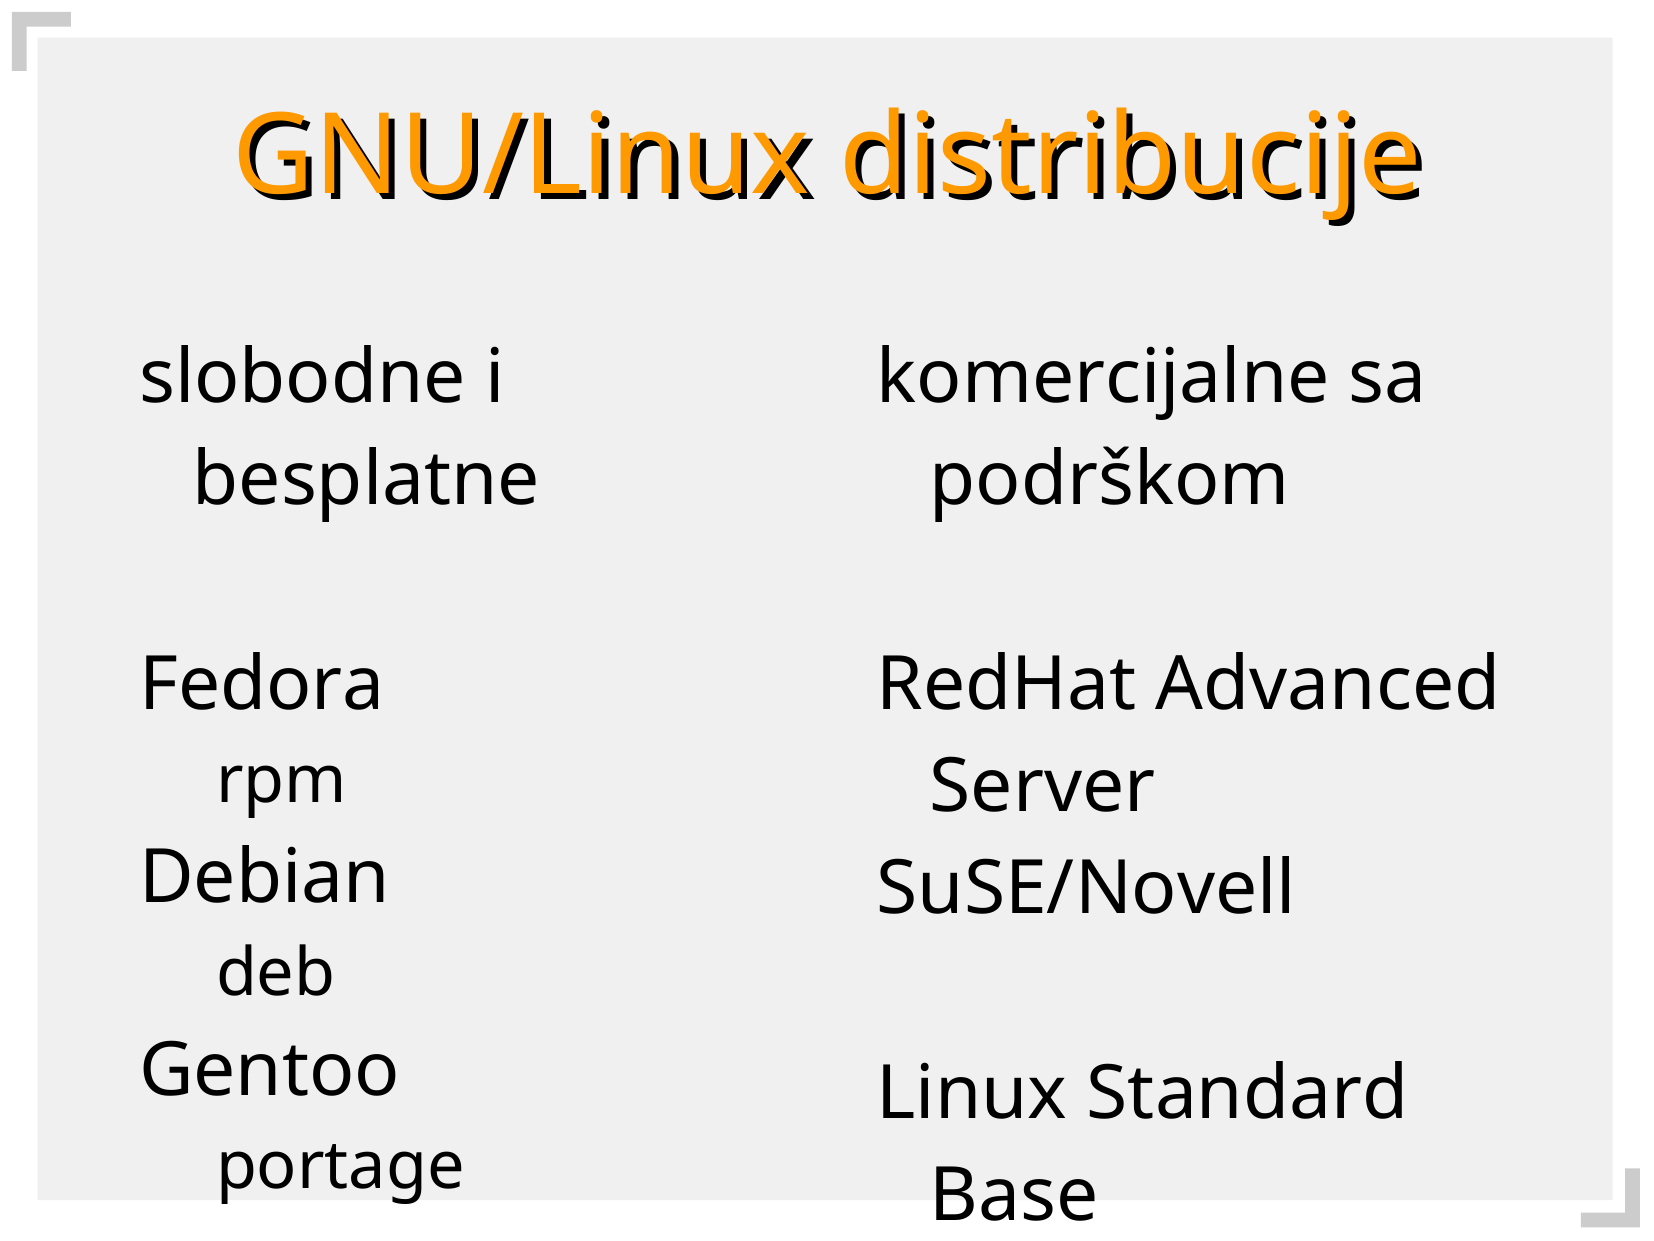

# GNU/Linux distribucije
slobodne i besplatne
Fedora
rpm
Debian
deb
Gentoo
portage
komercijalne sa podrškom
RedHat Advanced Server
SuSE/Novell
Linux Standard Base